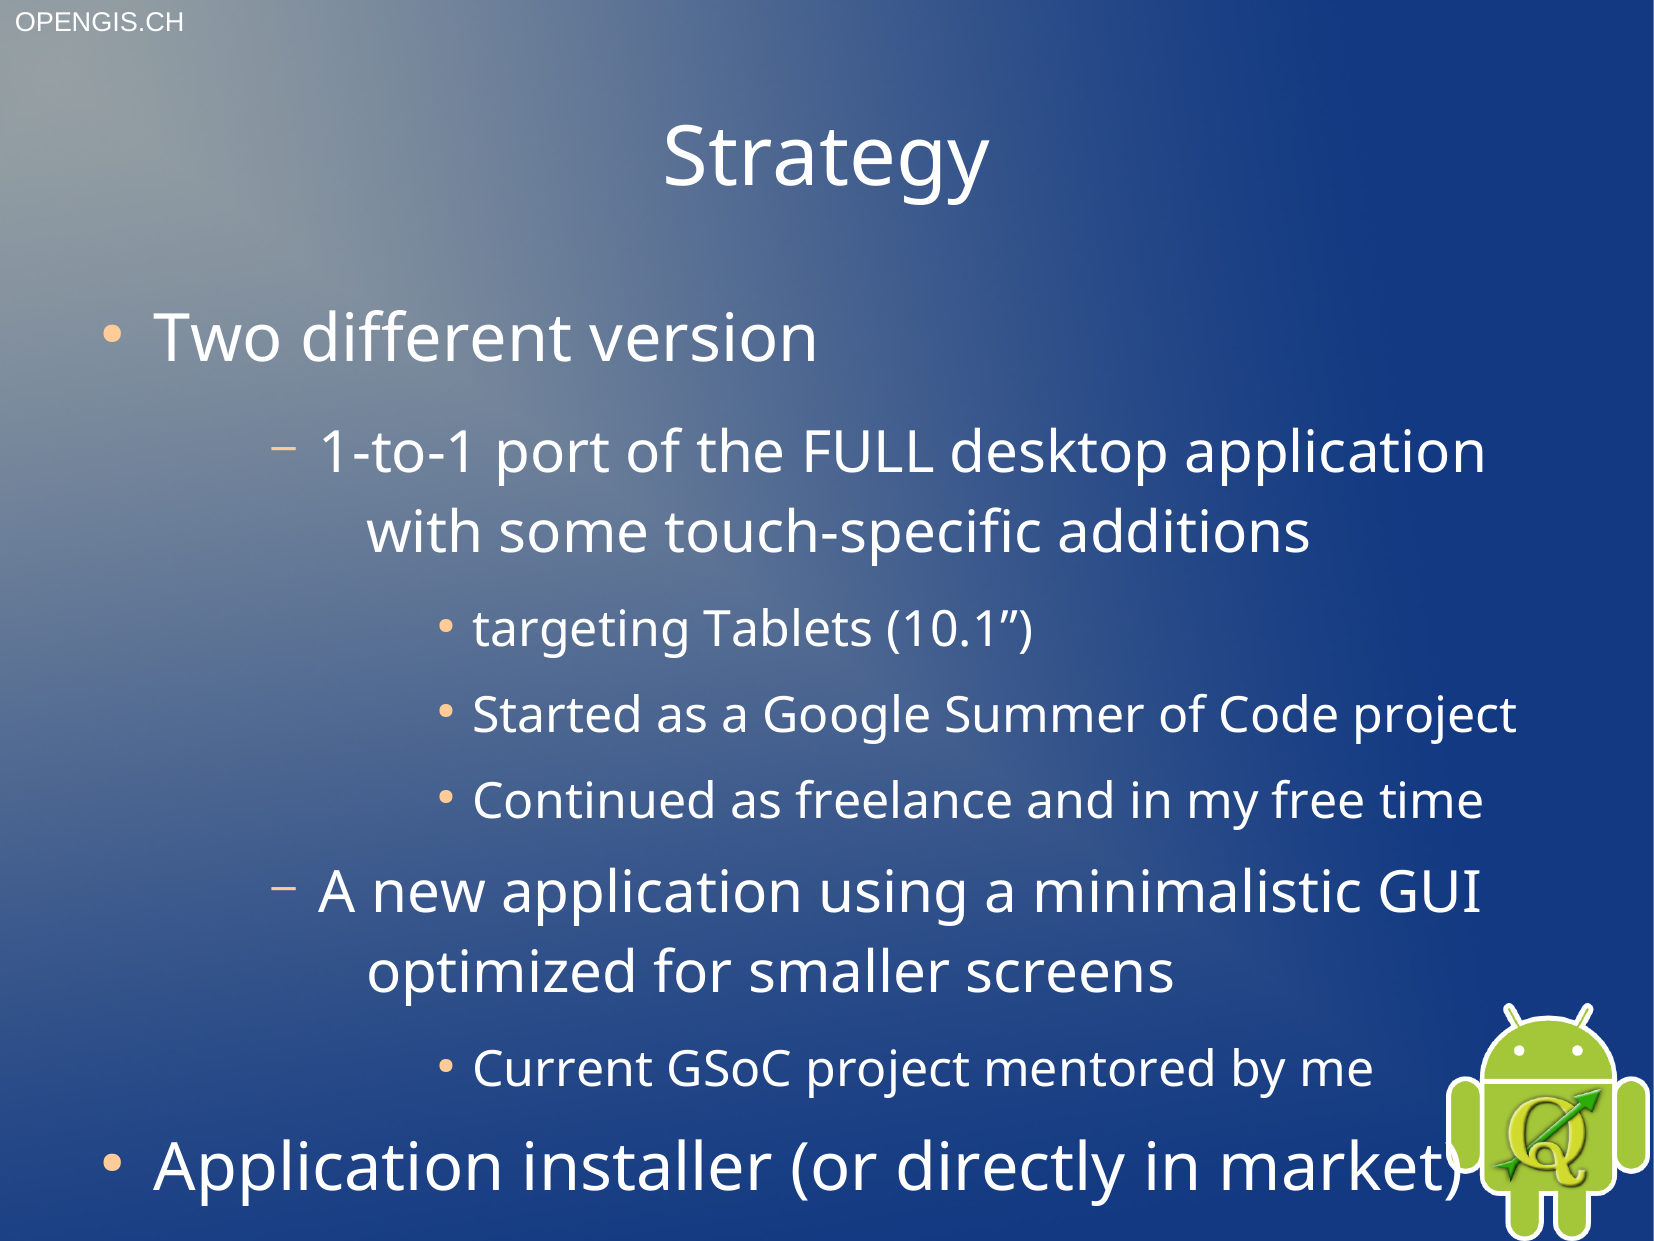

# Strategy
Two different version
1-to-1 port of the FULL desktop application with some touch-specific additions
targeting Tablets (10.1”)
Started as a Google Summer of Code project
Continued as freelance and in my free time
A new application using a minimalistic GUI optimized for smaller screens
Current GSoC project mentored by me
Application installer (or directly in market)